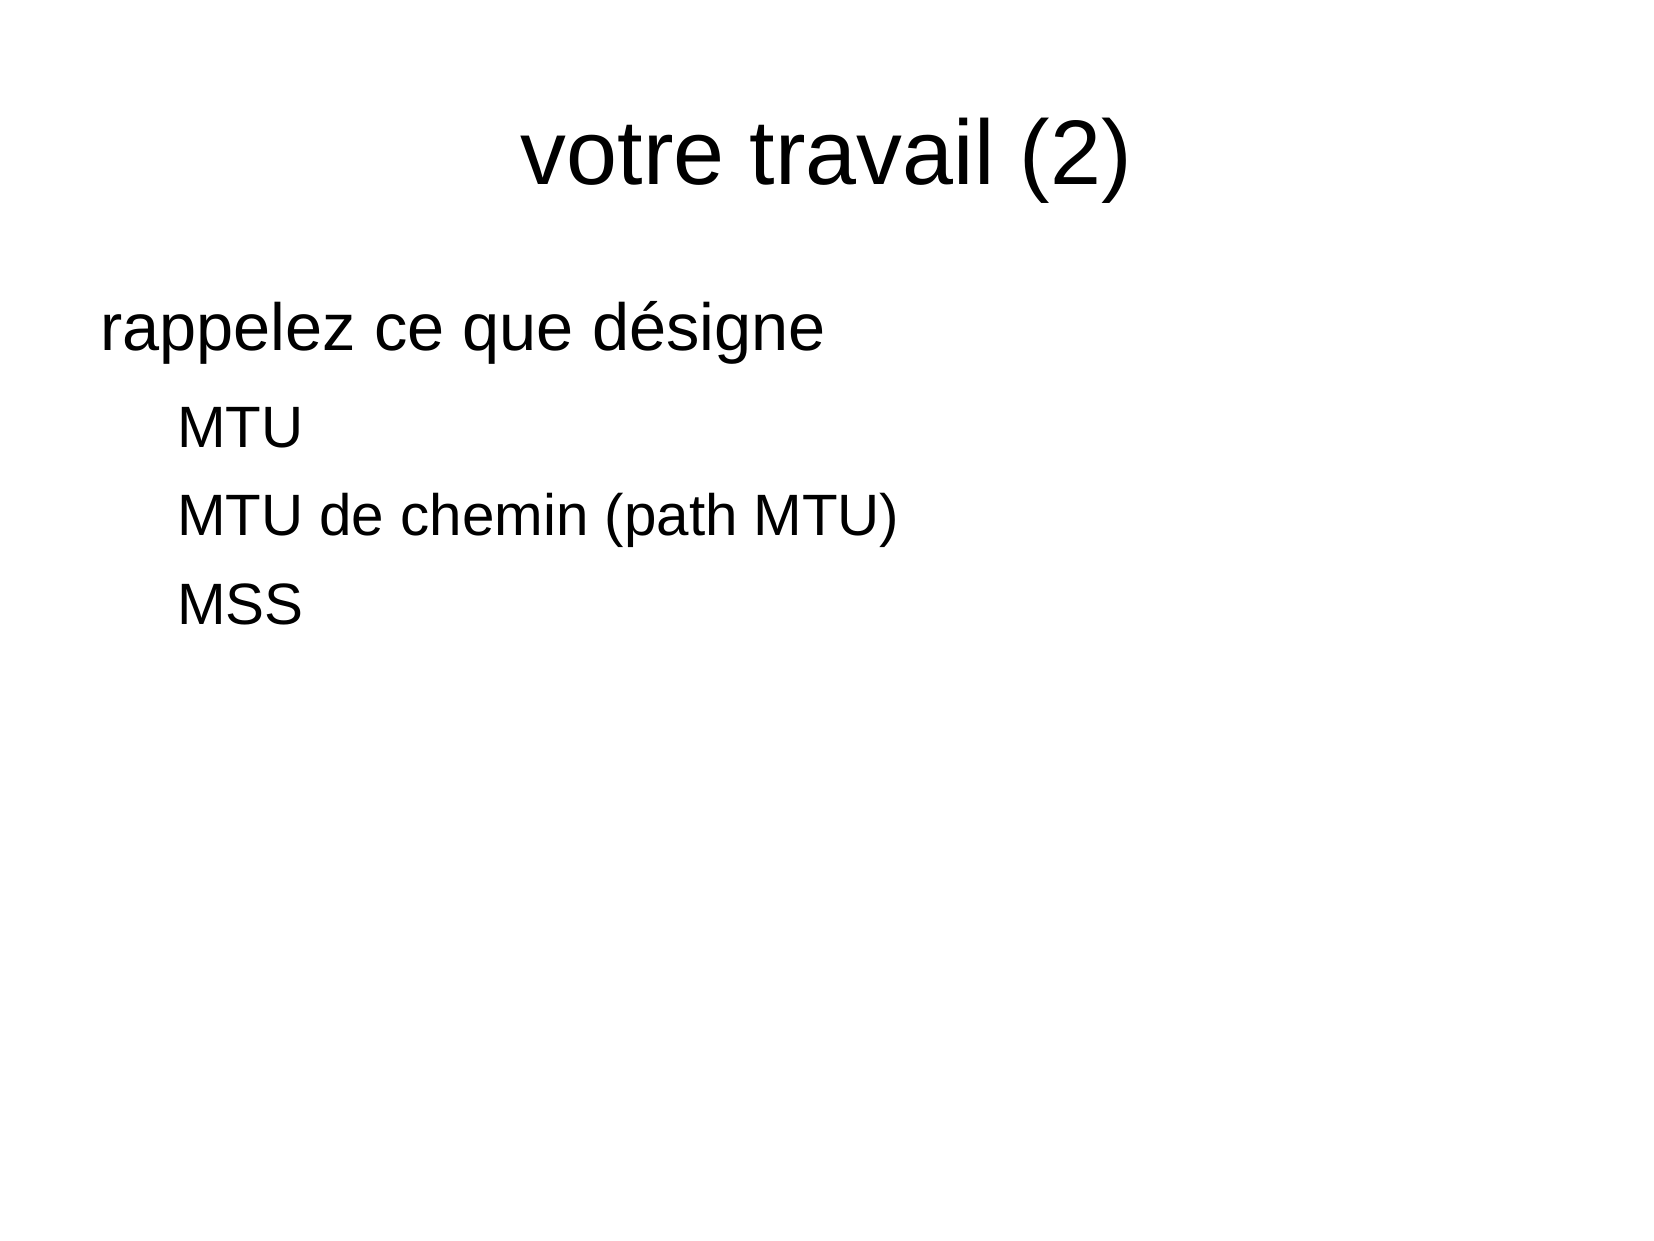

# votre travail (2)
rappelez ce que désigne
MTU
MTU de chemin (path MTU)
MSS